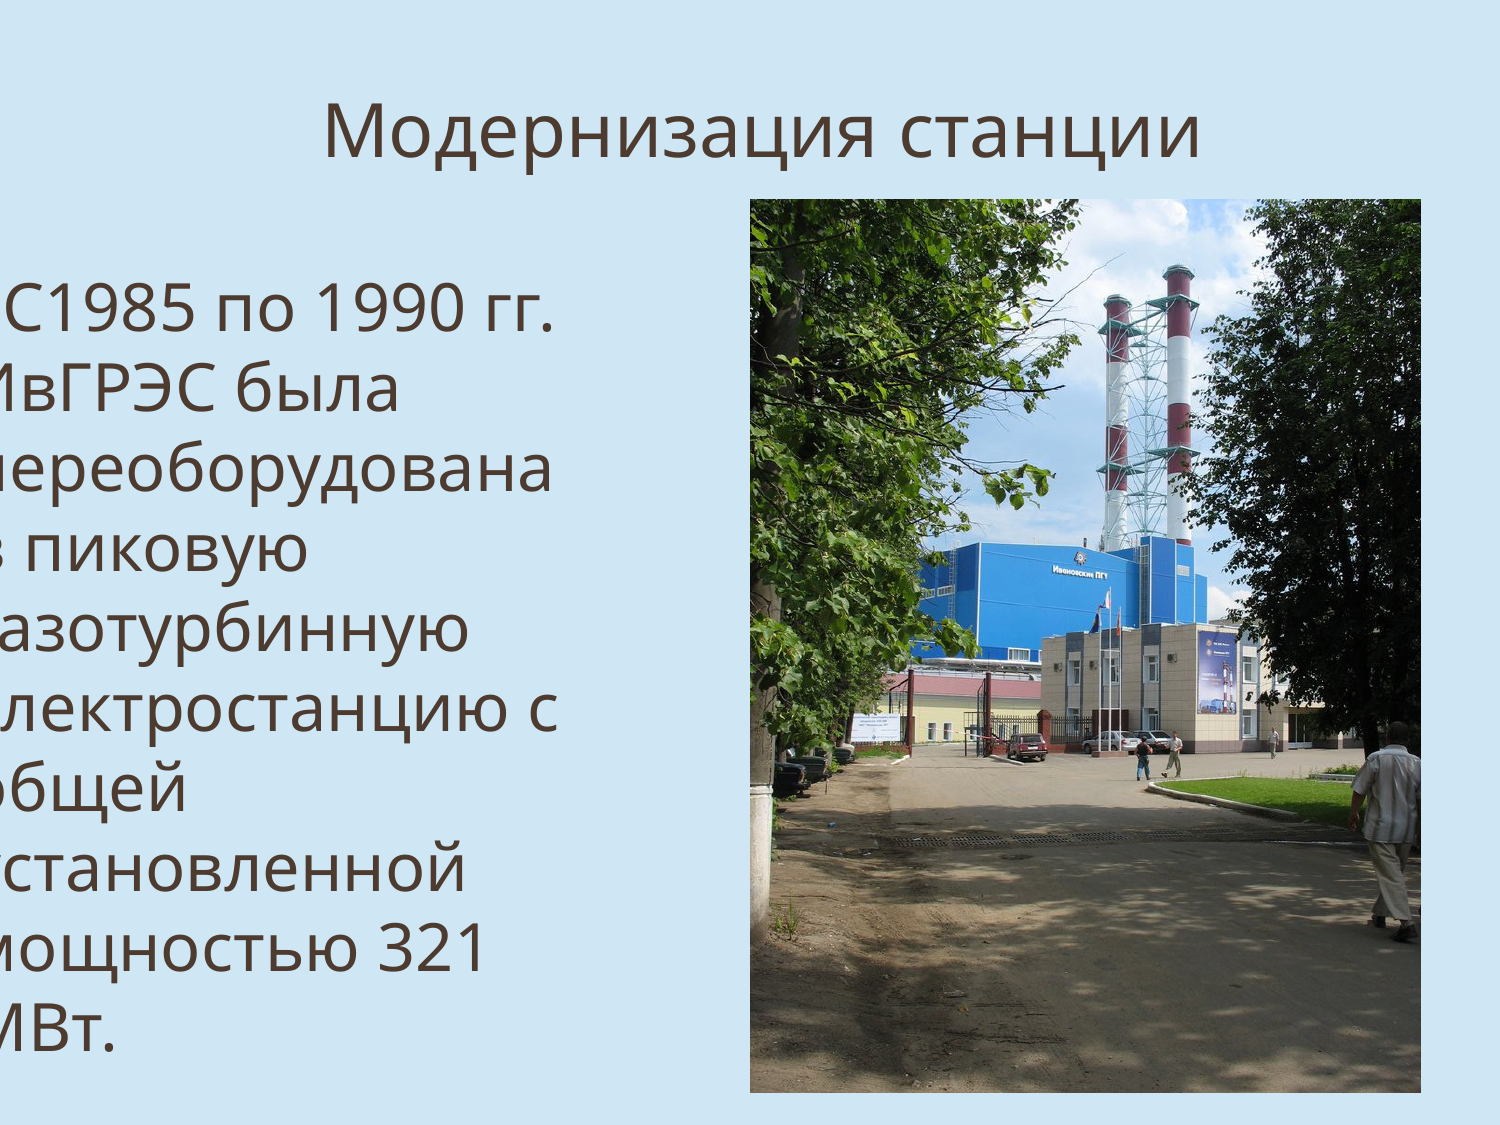

Модернизация станции
# С1985 по 1990 гг. ИвГРЭС была переоборудована в пиковую газотурбинную электростанцию с общей установленной мощностью 321 МВт.